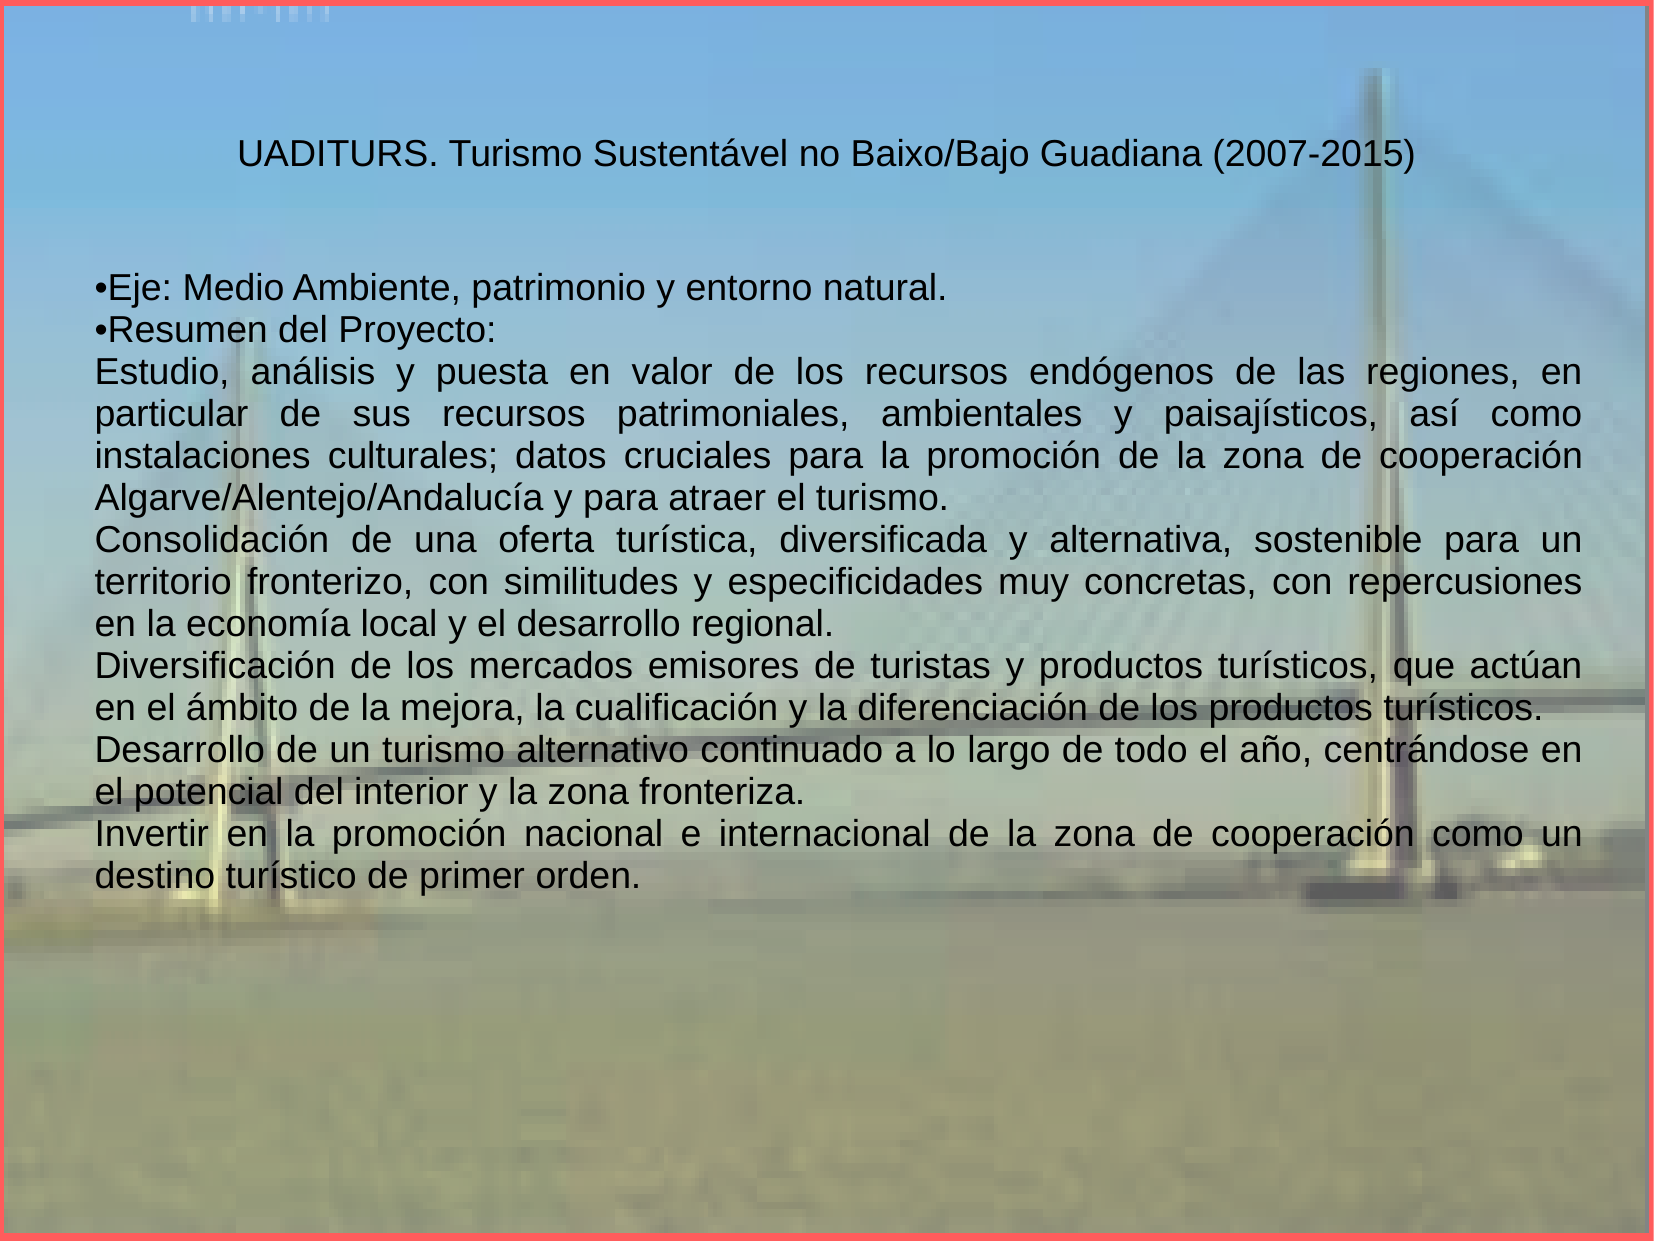

# UADITURS. Turismo Sustentável no Baixo/Bajo Guadiana (2007-2015)
•Eje: Medio Ambiente, patrimonio y entorno natural.
•Resumen del Proyecto:
Estudio, análisis y puesta en valor de los recursos endógenos de las regiones, en particular de sus recursos patrimoniales, ambientales y paisajísticos, así como instalaciones culturales; datos cruciales para la promoción de la zona de cooperación Algarve/Alentejo/Andalucía y para atraer el turismo.
Consolidación de una oferta turística, diversificada y alternativa, sostenible para un territorio fronterizo, con similitudes y especificidades muy concretas, con repercusiones en la economía local y el desarrollo regional.
Diversificación de los mercados emisores de turistas y productos turísticos, que actúan en el ámbito de la mejora, la cualificación y la diferenciación de los productos turísticos.
Desarrollo de un turismo alternativo continuado a lo largo de todo el año, centrándose en el potencial del interior y la zona fronteriza.
Invertir en la promoción nacional e internacional de la zona de cooperación como un destino turístico de primer orden.